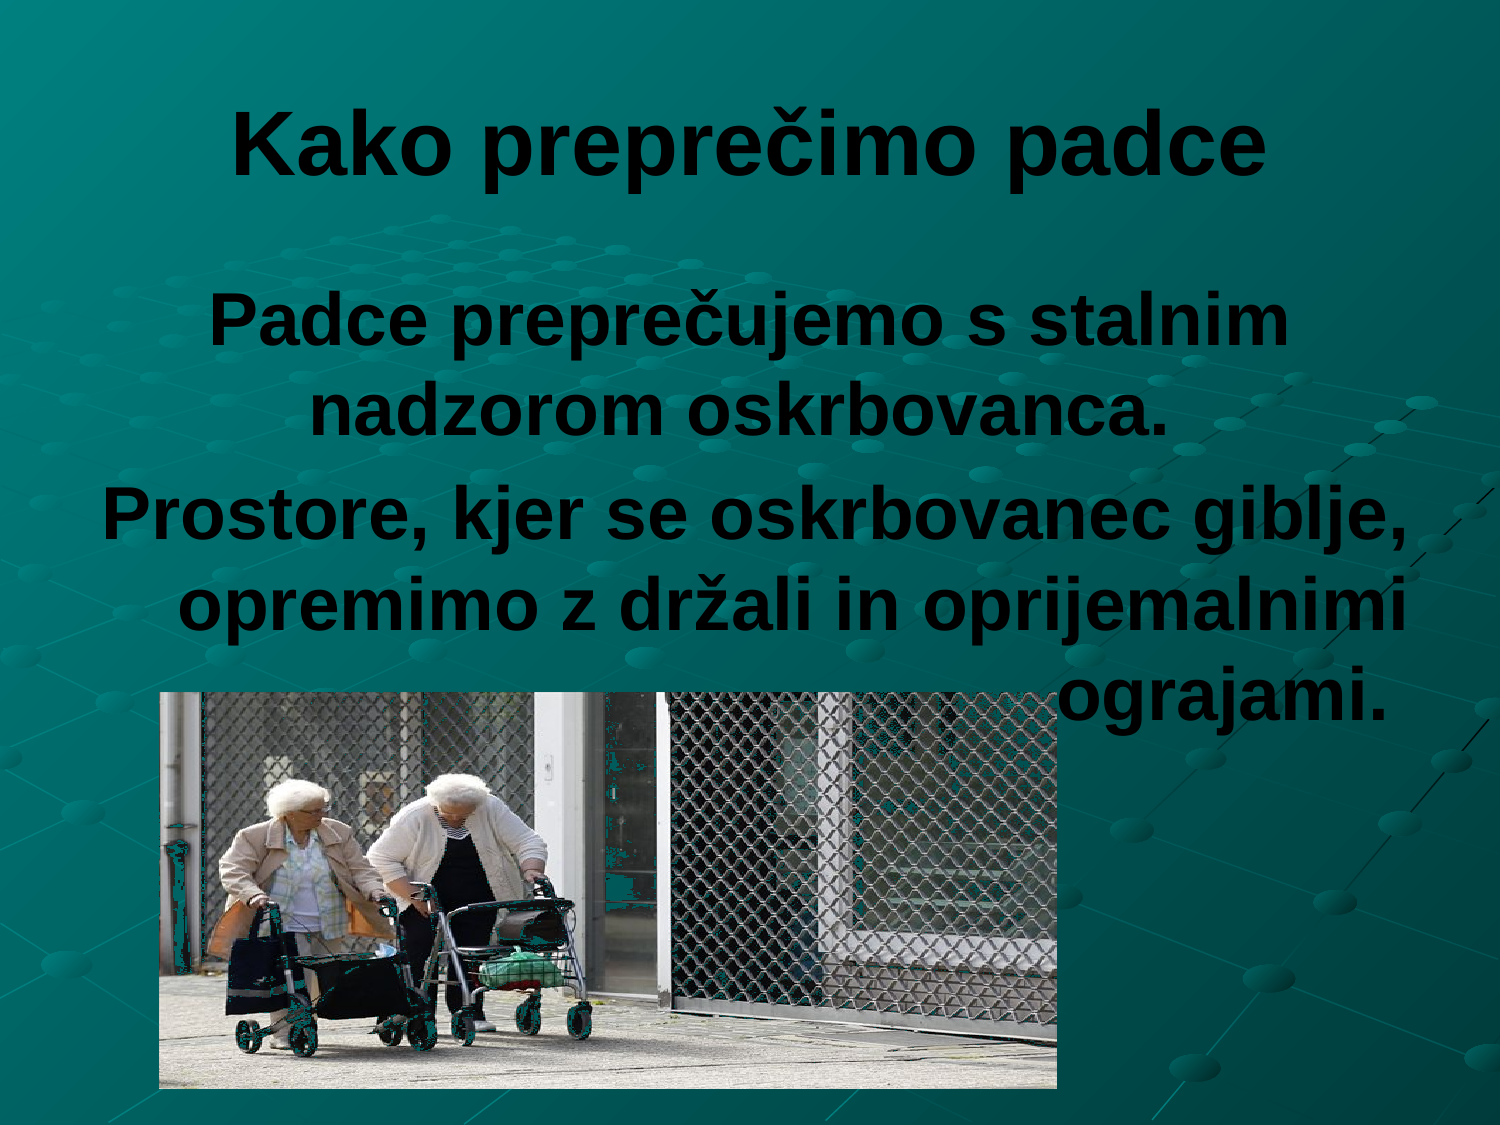

# Kako preprečimo padce
Padce preprečujemo s stalnim nadzorom oskrbovanca.
Prostore, kjer se oskrbovanec giblje, opremimo z držali in oprijemalnimi ograjami.